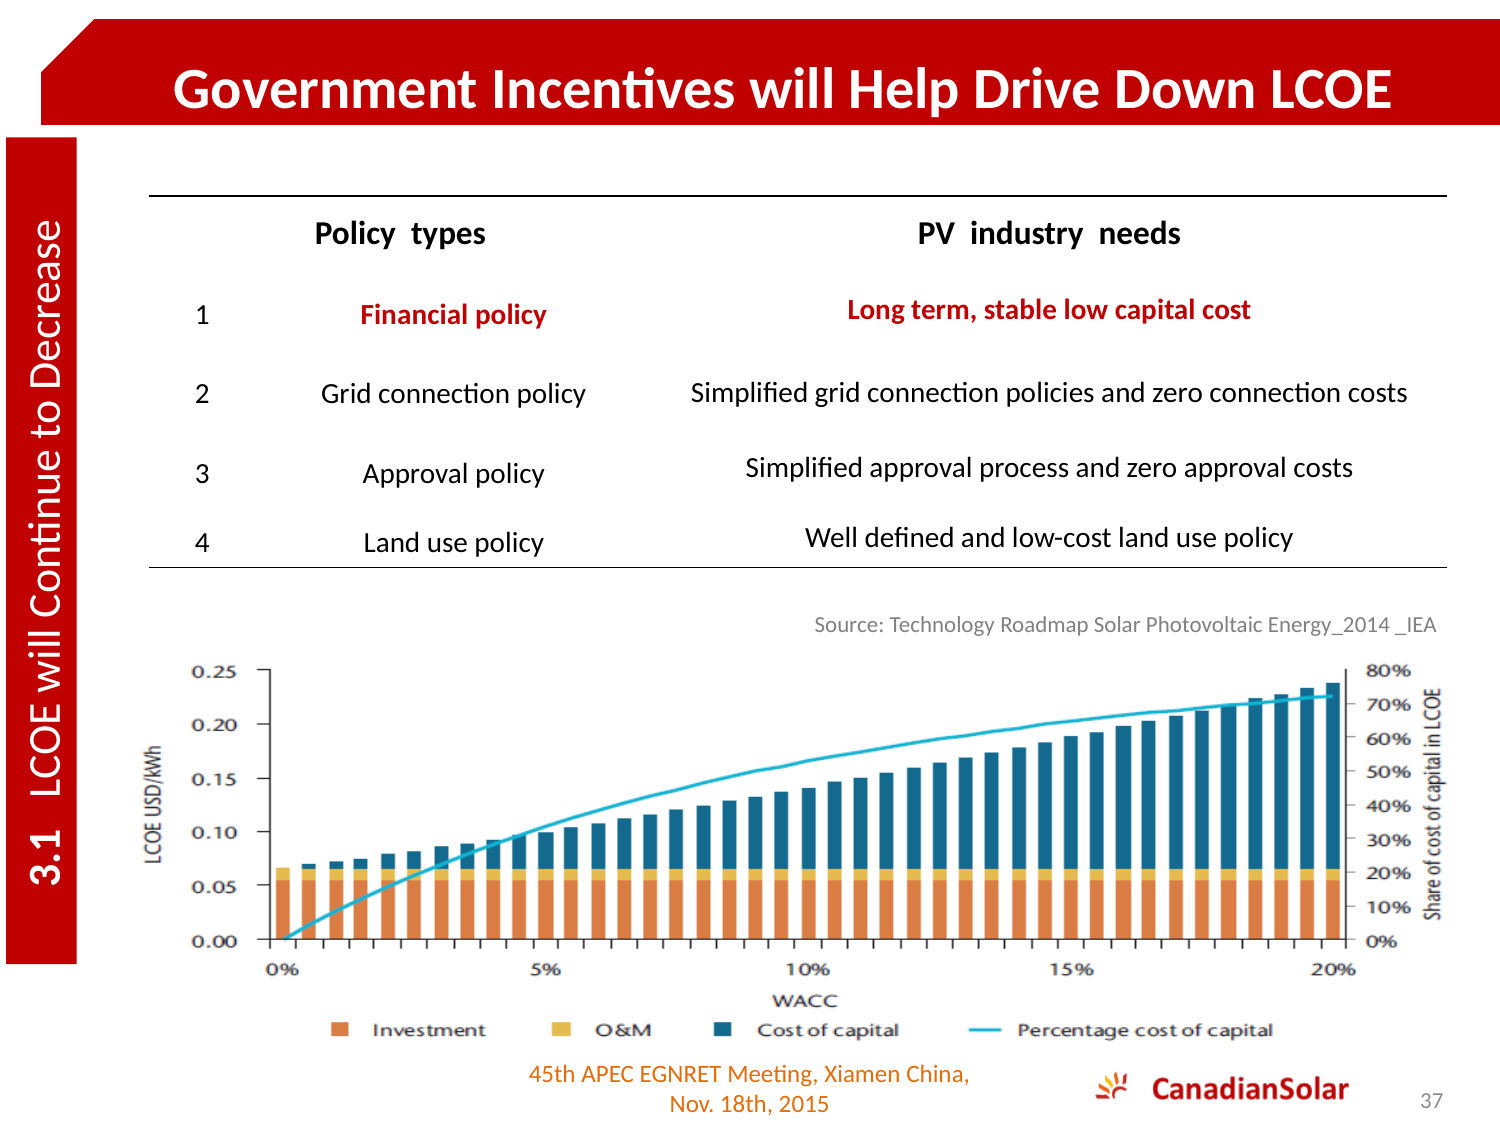

Government Incentives will Help Drive Down LCOE
 3.1 LCOE will Continue to Decrease
| Policy types | | PV industry needs |
| --- | --- | --- |
| 1 | Financial policy | Long term, stable low capital cost |
| 2 | Grid connection policy | Simplified grid connection policies and zero connection costs |
| 3 | Approval policy | Simplified approval process and zero approval costs |
| 4 | Land use policy | Well defined and low-cost land use policy |
Source: Technology Roadmap Solar Photovoltaic Energy_2014 _IEA
45th APEC EGNRET Meeting, Xiamen China, Nov. 18th, 2015